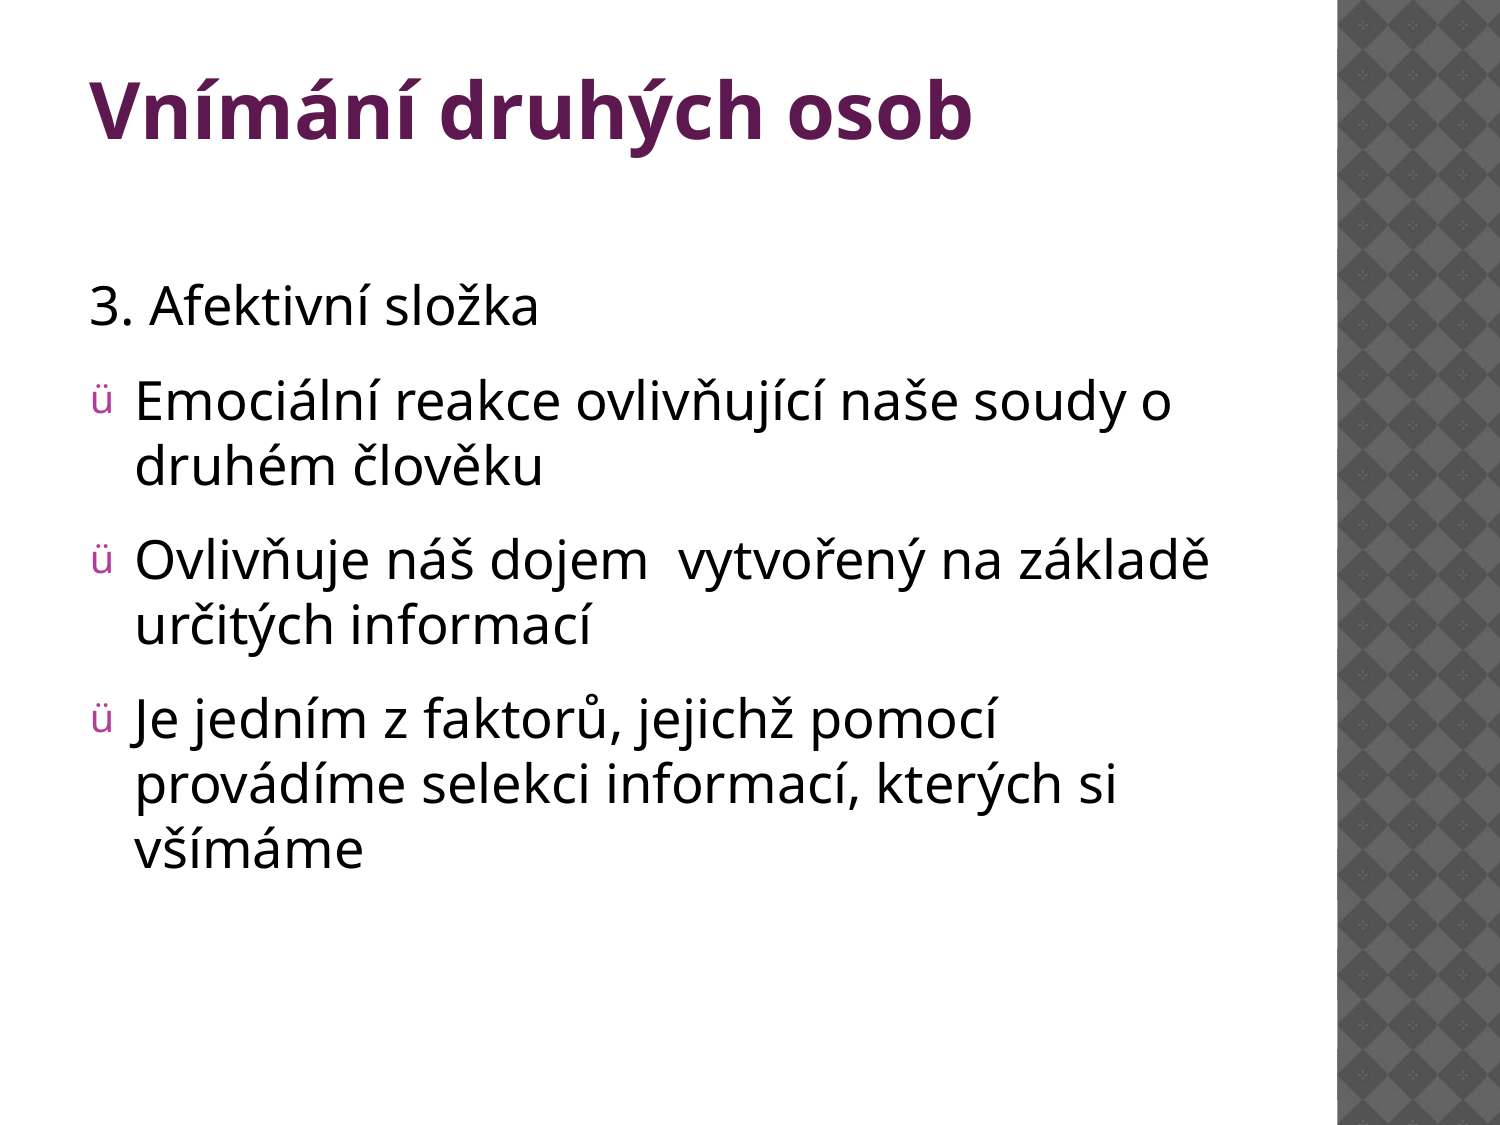

# Vnímání druhých osob
3. Afektivní složka
Emociální reakce ovlivňující naše soudy o druhém člověku
Ovlivňuje náš dojem vytvořený na základě určitých informací
Je jedním z faktorů, jejichž pomocí provádíme selekci informací, kterých si všímáme